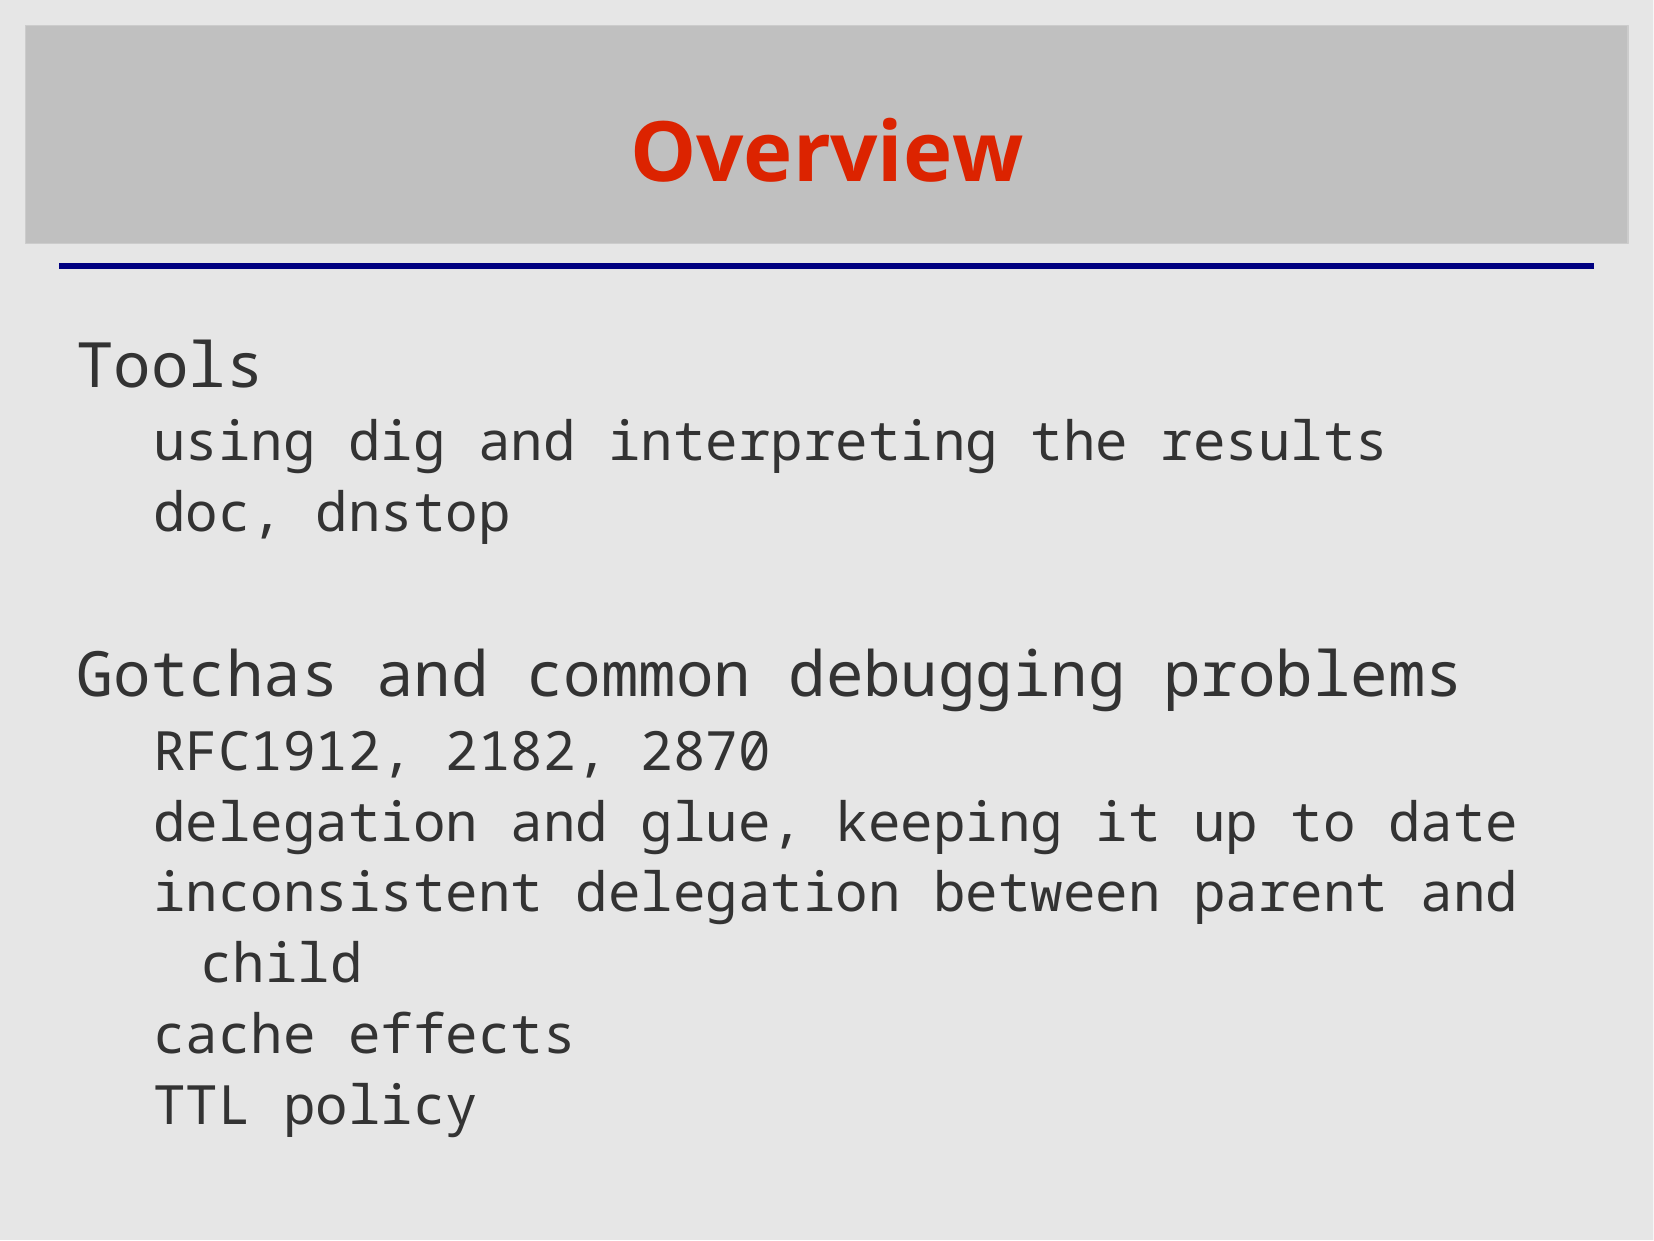

# Overview
Tools
using dig and interpreting the results
doc, dnstop
Gotchas and common debugging problems
RFC1912, 2182, 2870
delegation and glue, keeping it up to date
inconsistent delegation between parent and child
cache effects
TTL policy